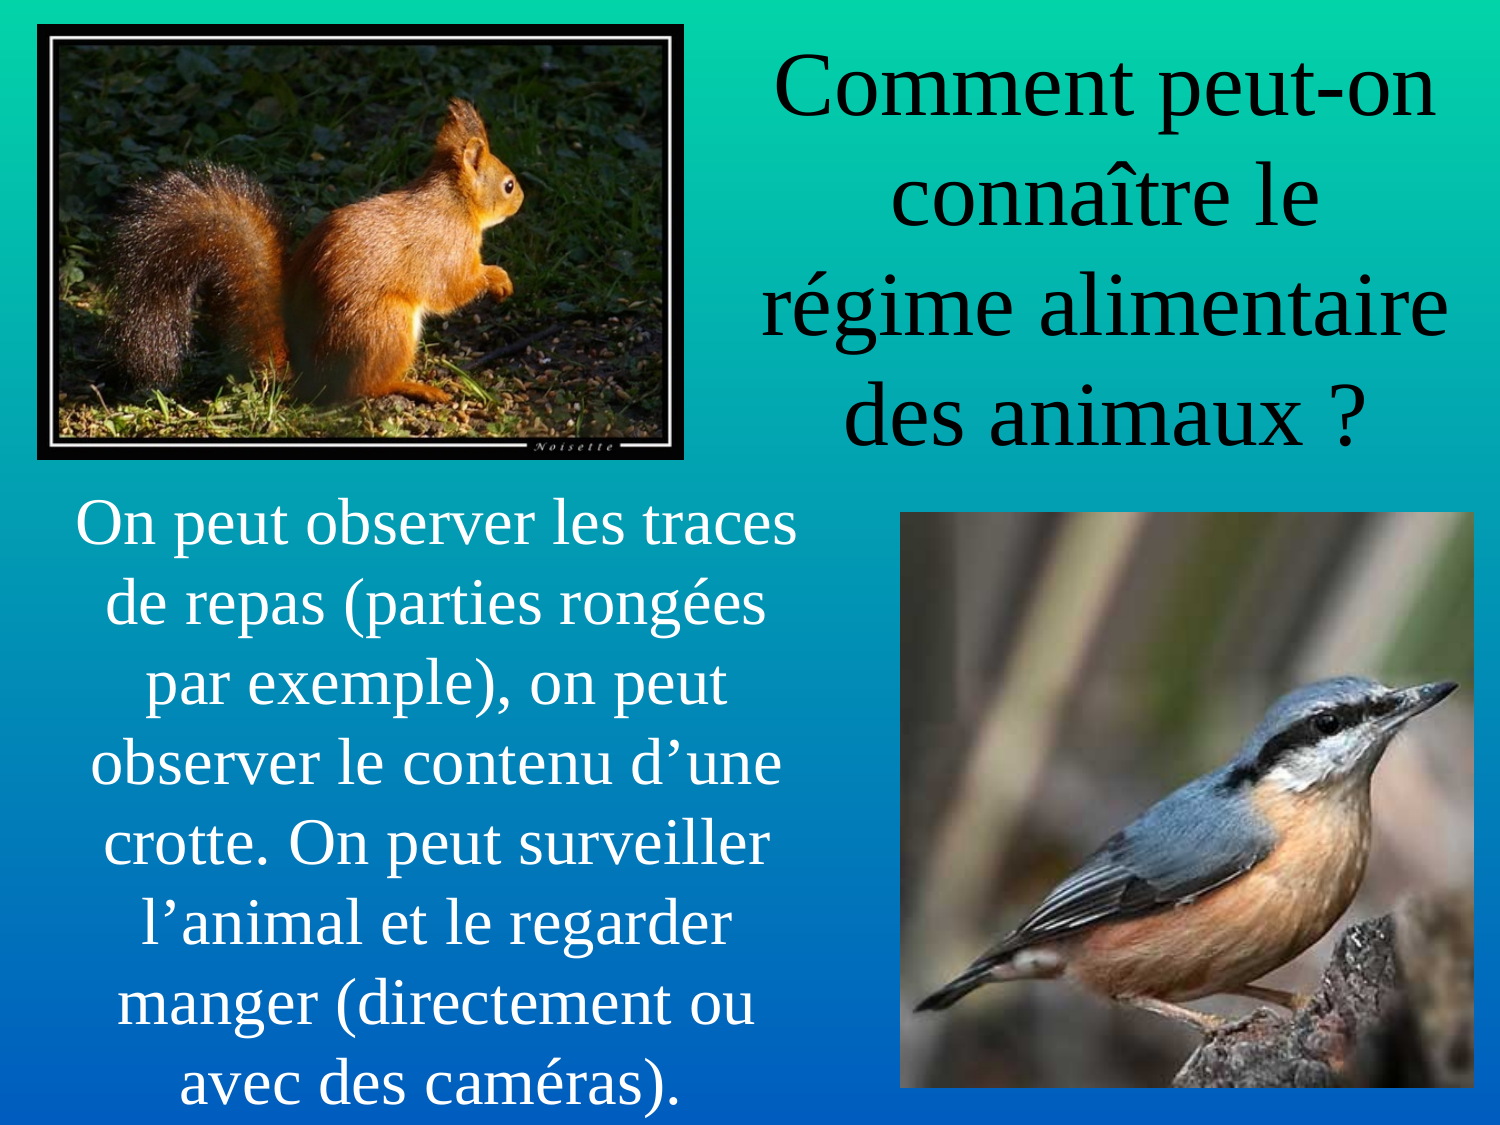

Comment peut-on connaître le régime alimentaire des animaux ?
On peut observer les traces de repas (parties rongées par exemple), on peut observer le contenu d’une crotte. On peut surveiller l’animal et le regarder manger (directement ou avec des caméras).